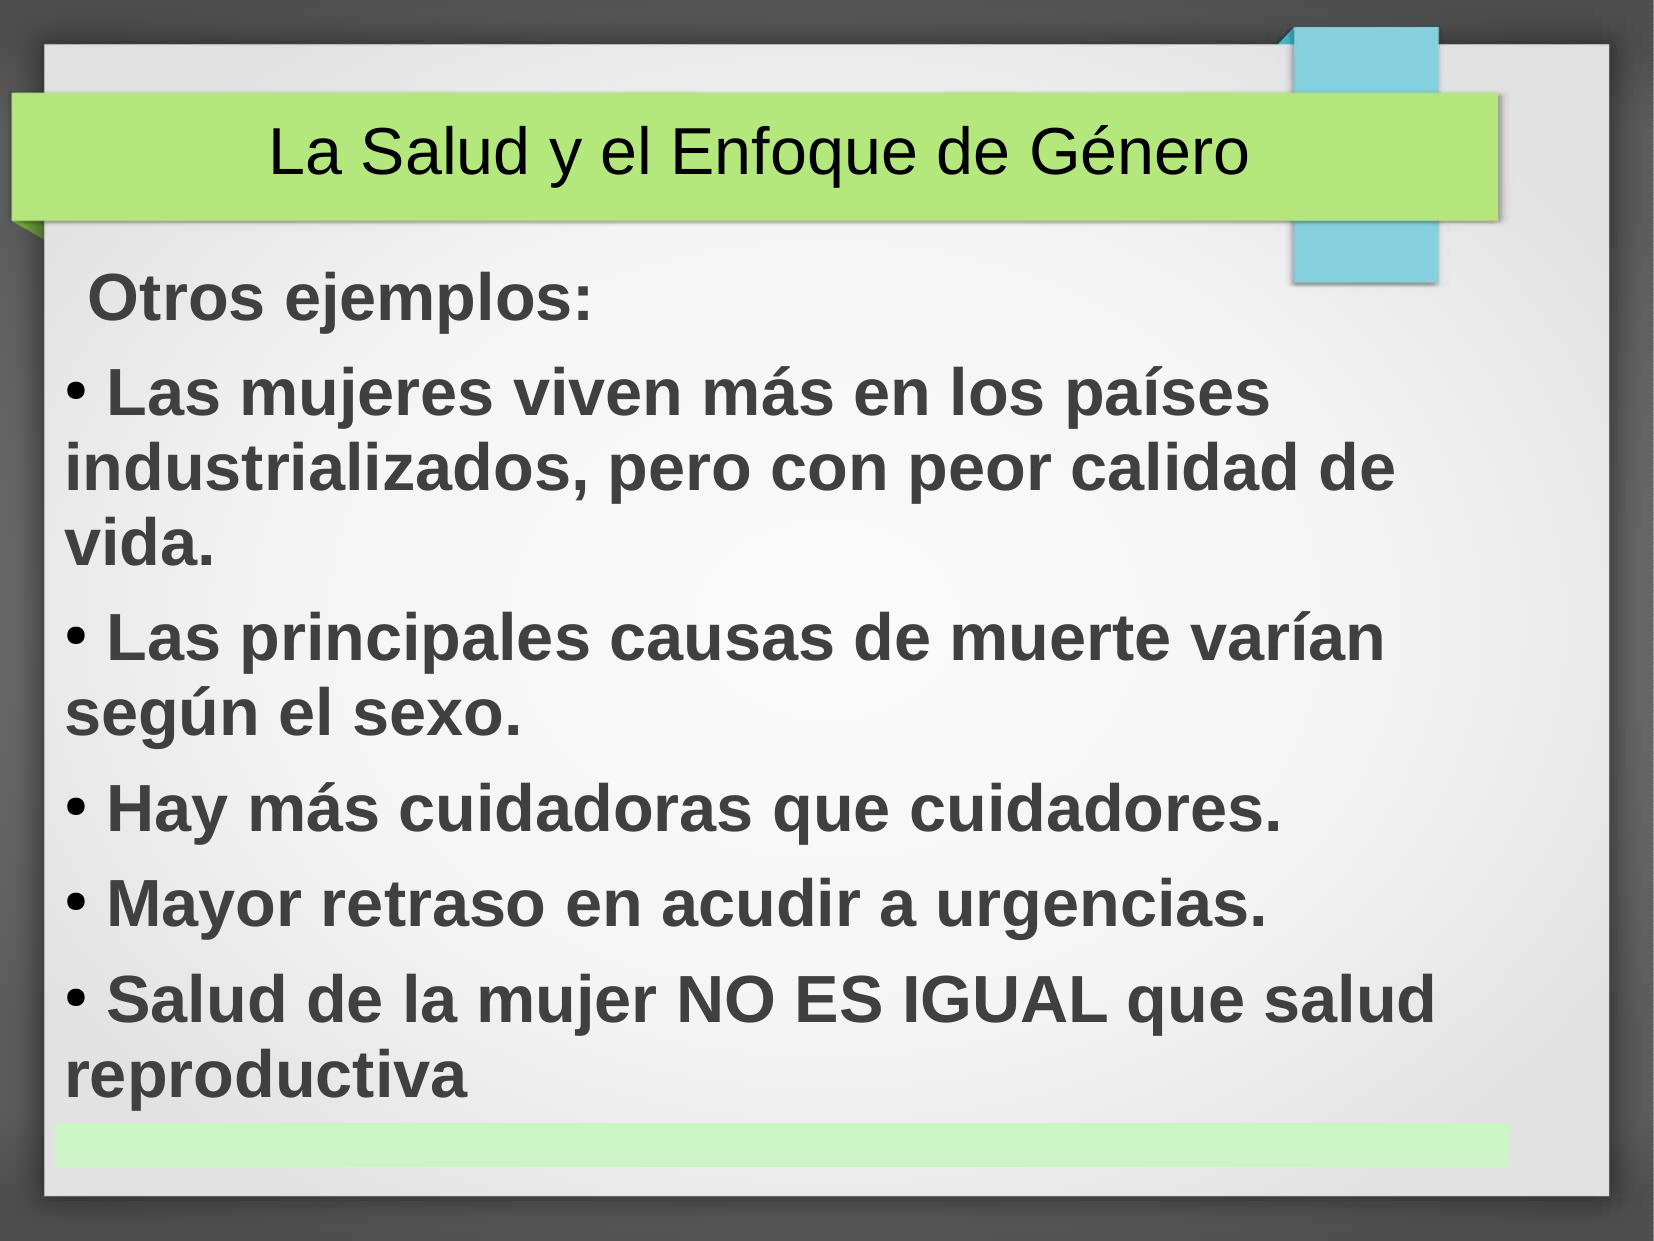

# Otros ejemplos:
 Las mujeres viven más en los países industrializados, pero con peor calidad de vida.
 Las principales causas de muerte varían según el sexo.
 Hay más cuidadoras que cuidadores.
 Mayor retraso en acudir a urgencias.
 Salud de la mujer NO ES IGUAL que salud reproductiva
La Salud y el Enfoque de Género